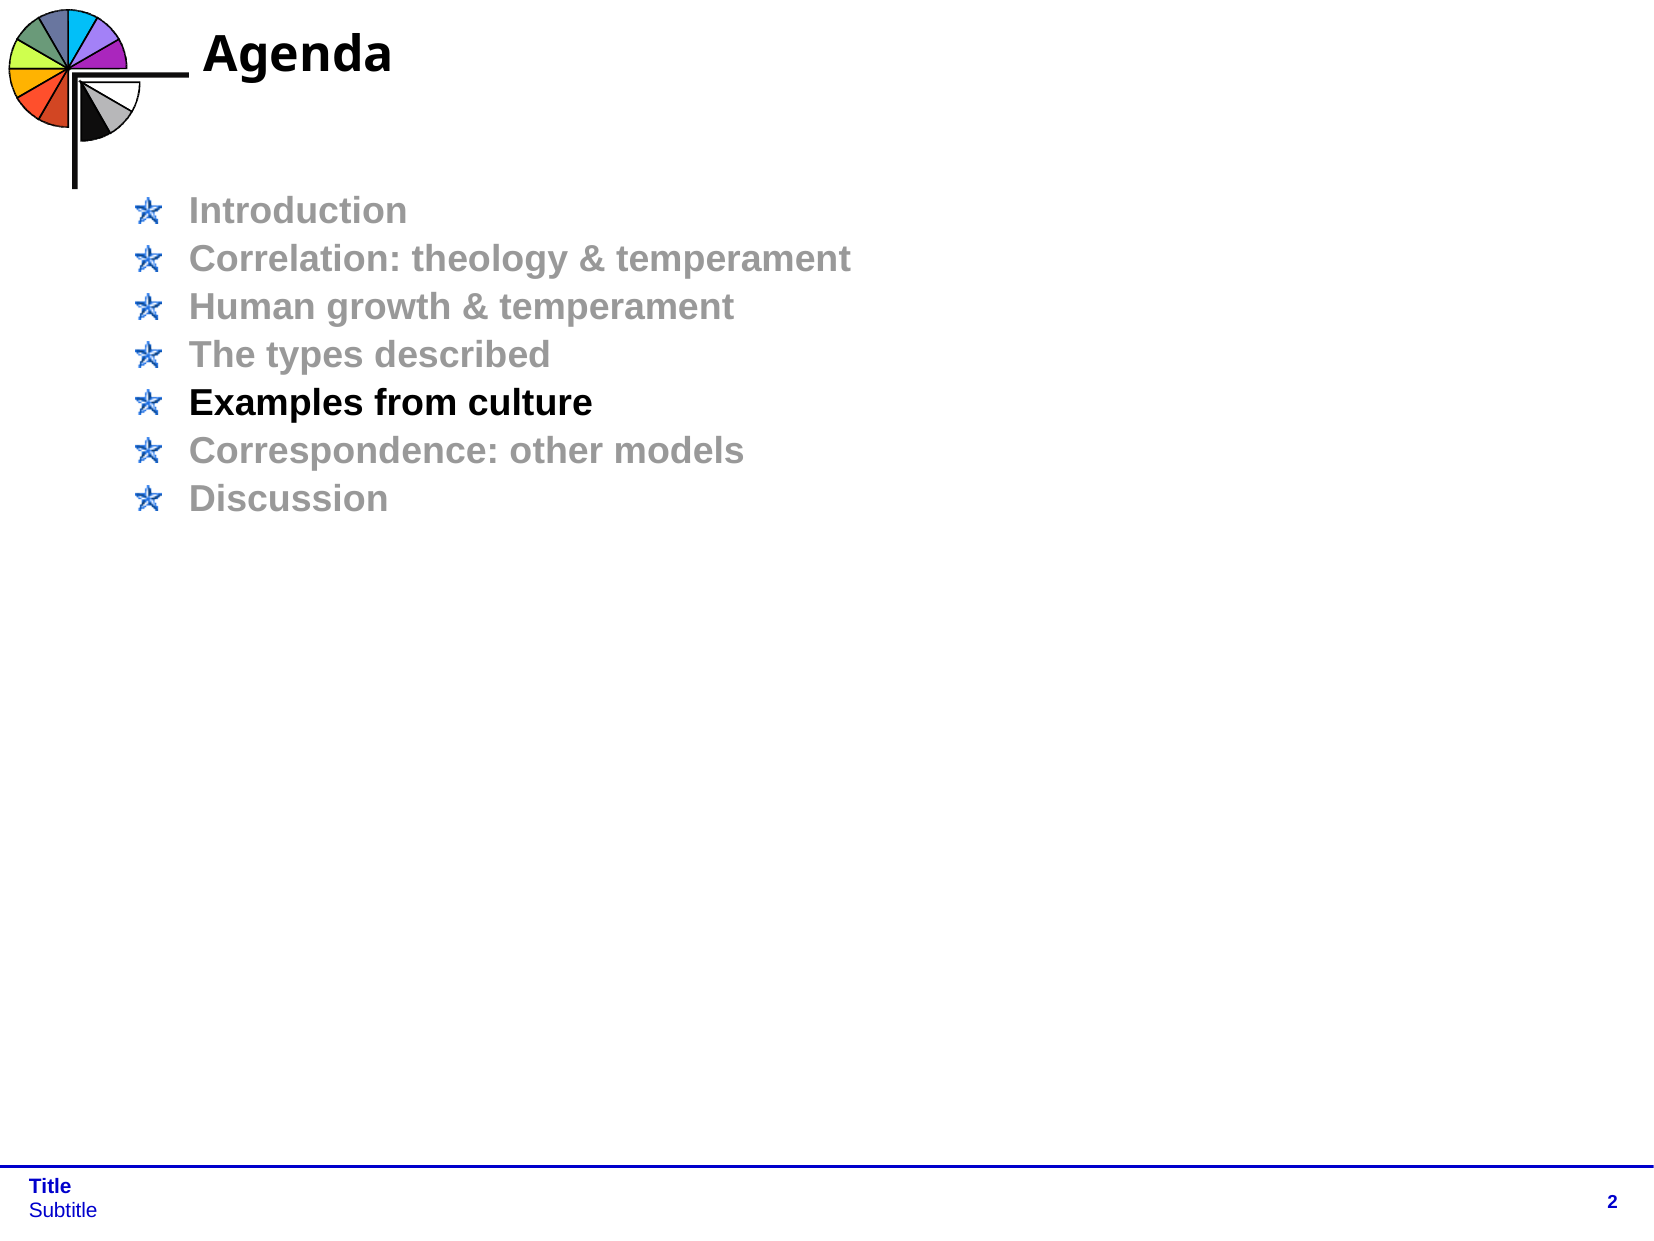

# Agenda
Introduction
Correlation: theology & temperament
Human growth & temperament
The types described
Examples from culture
Correspondence: other models
Discussion
2